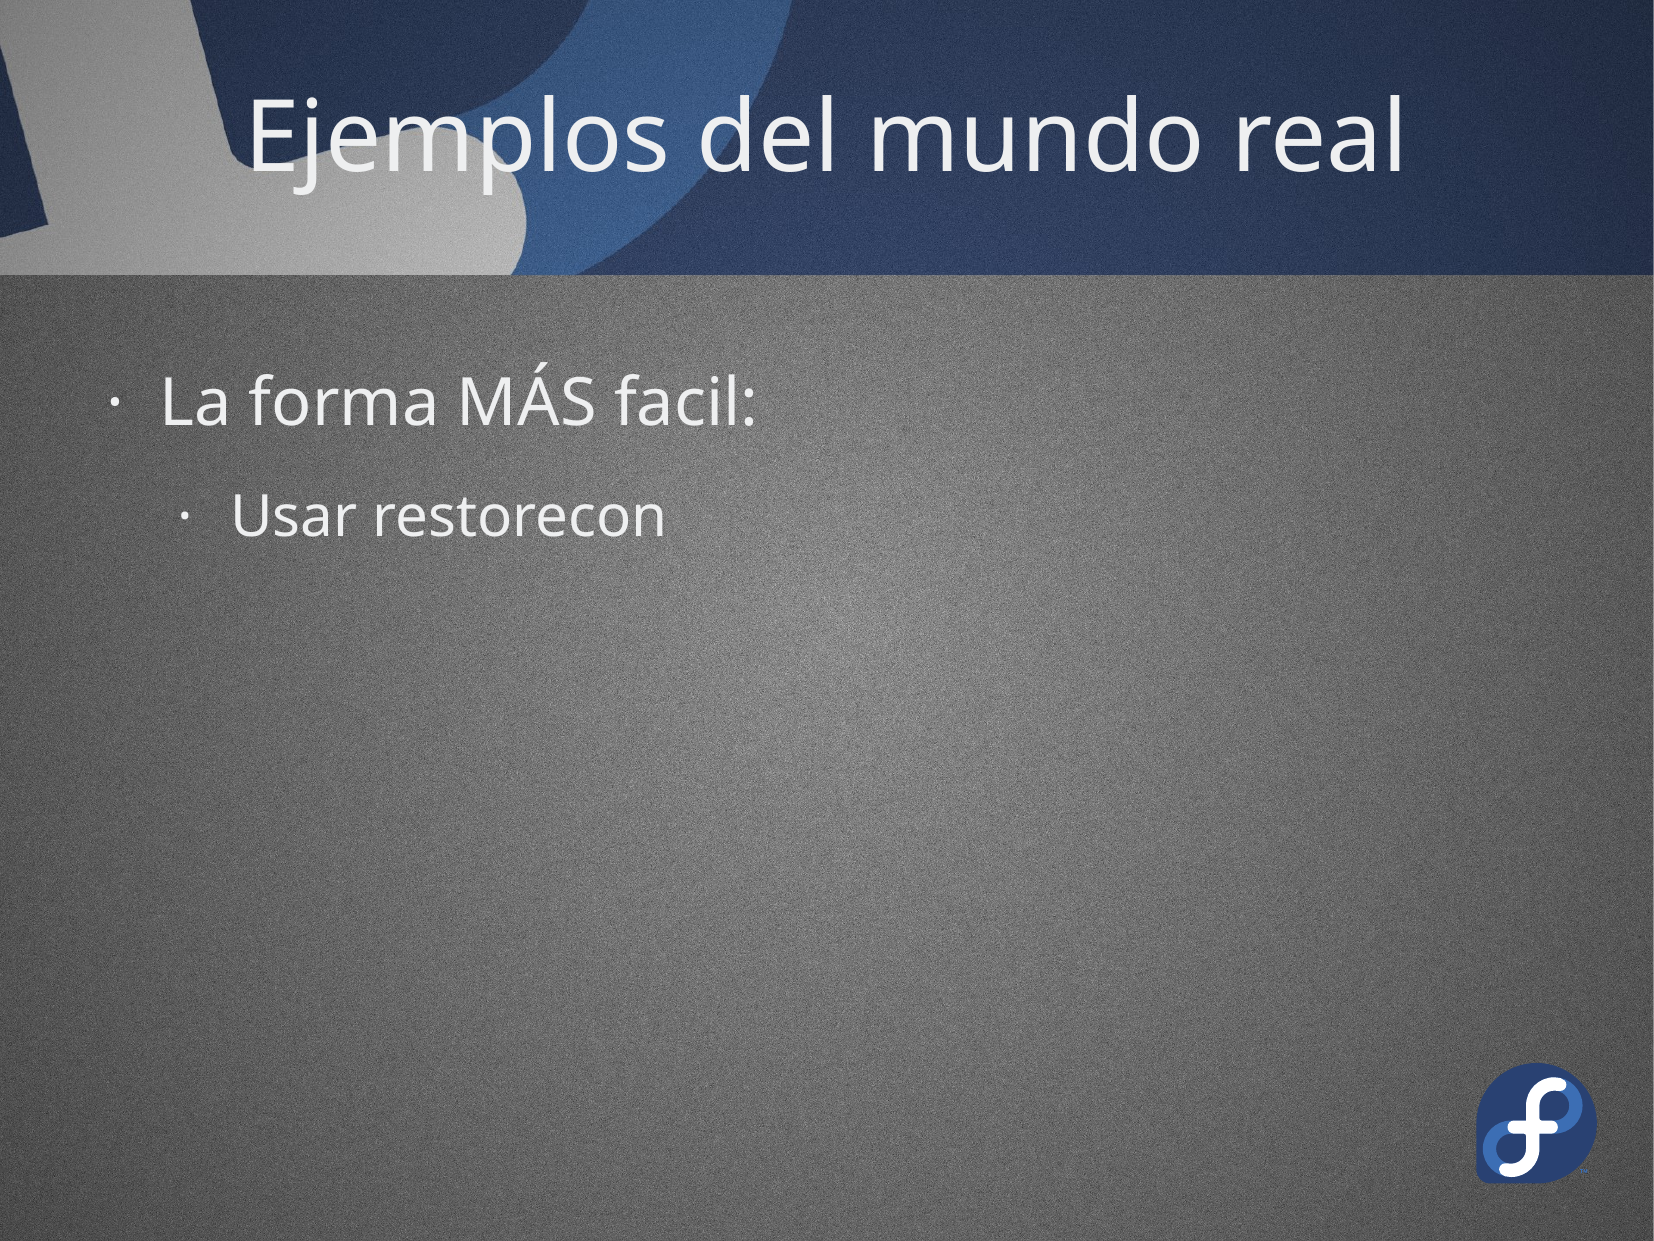

# Ejemplos del mundo real
La forma MÁS facil:
Usar restorecon